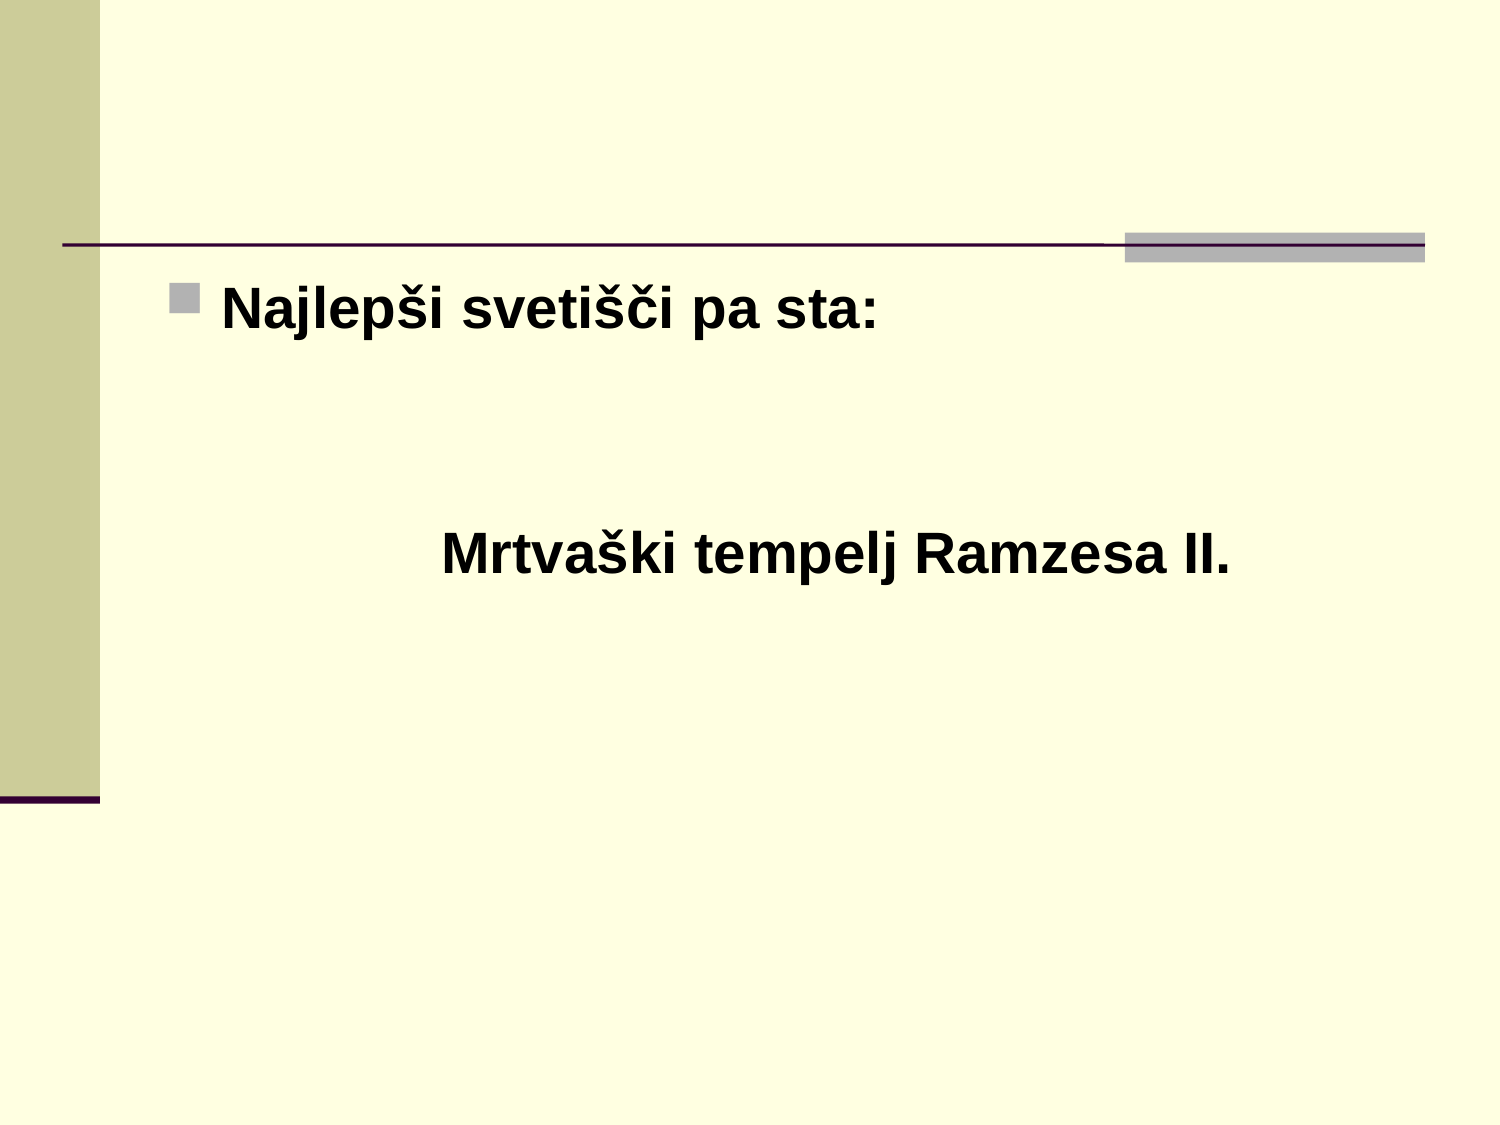

#
Najlepši svetišči pa sta:
 Mrtvaški tempelj Ramzesa II.